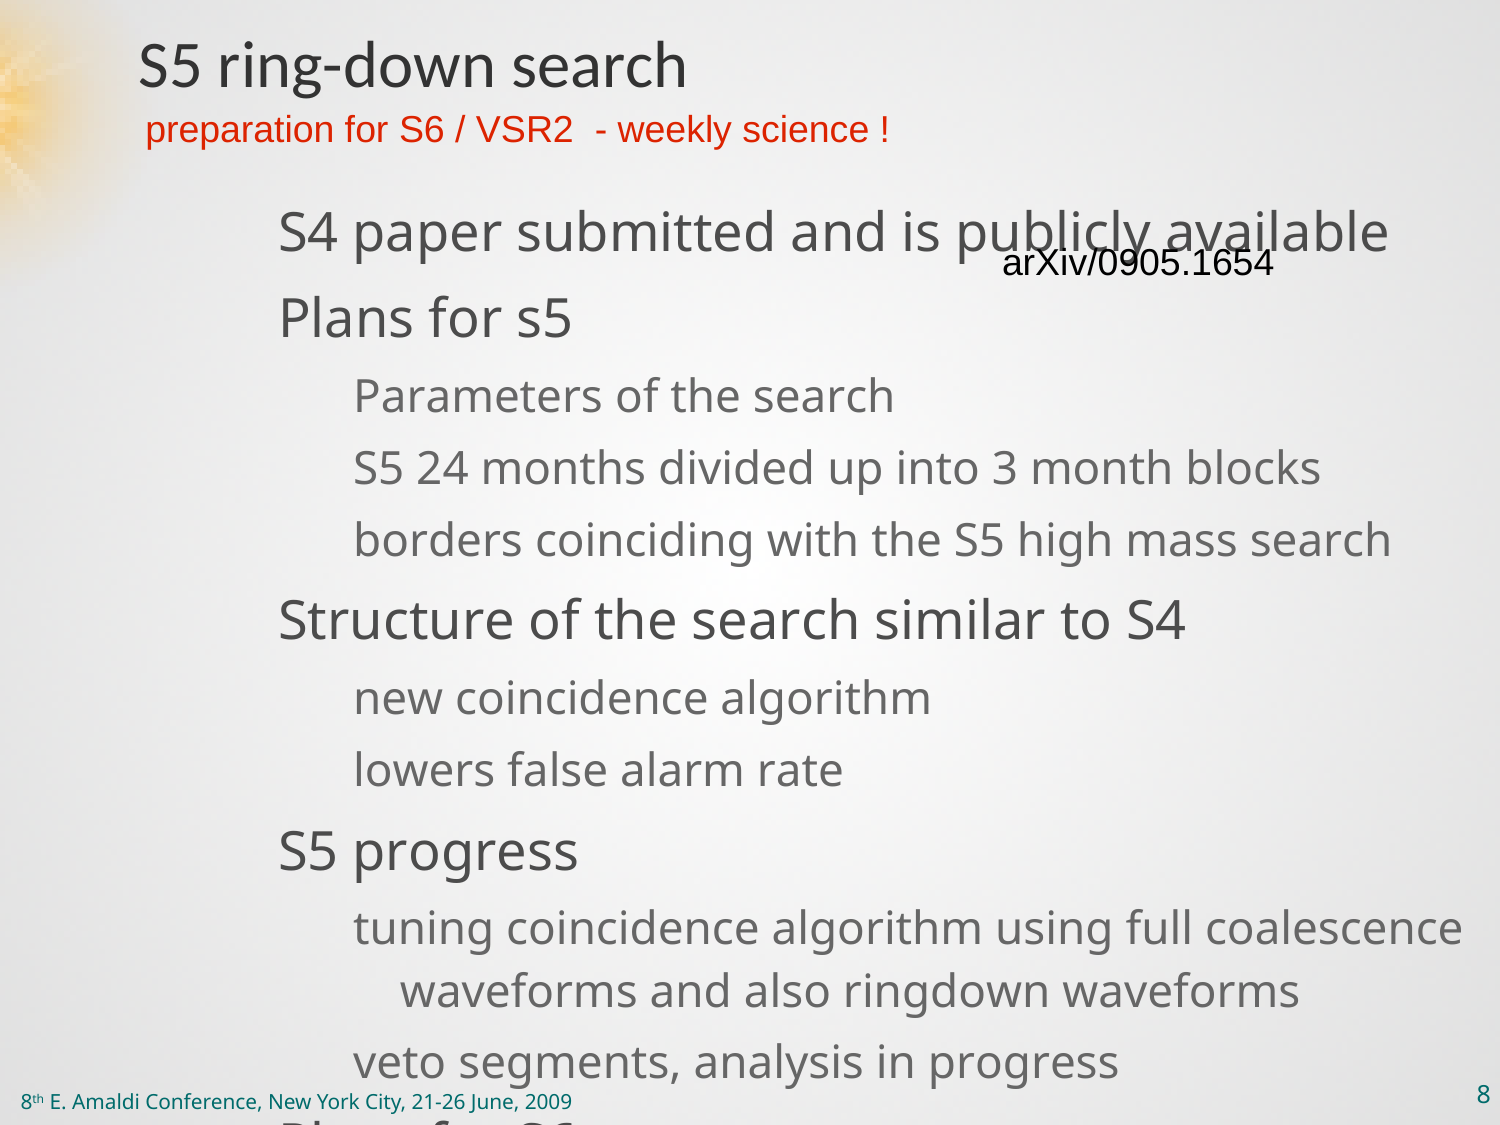

# S5 ring-down search
preparation for S6 / VSR2 - weekly science !
S4 paper submitted and is publicly available
Plans for s5
Parameters of the search
S5 24 months divided up into 3 month blocks
borders coinciding with the S5 high mass search
Structure of the search similar to S4
new coincidence algorithm
lowers false alarm rate
S5 progress
tuning coincidence algorithm using full coalescence waveforms and also ringdown waveforms
veto segments, analysis in progress
Plans for S6
arXiv/0905.1654